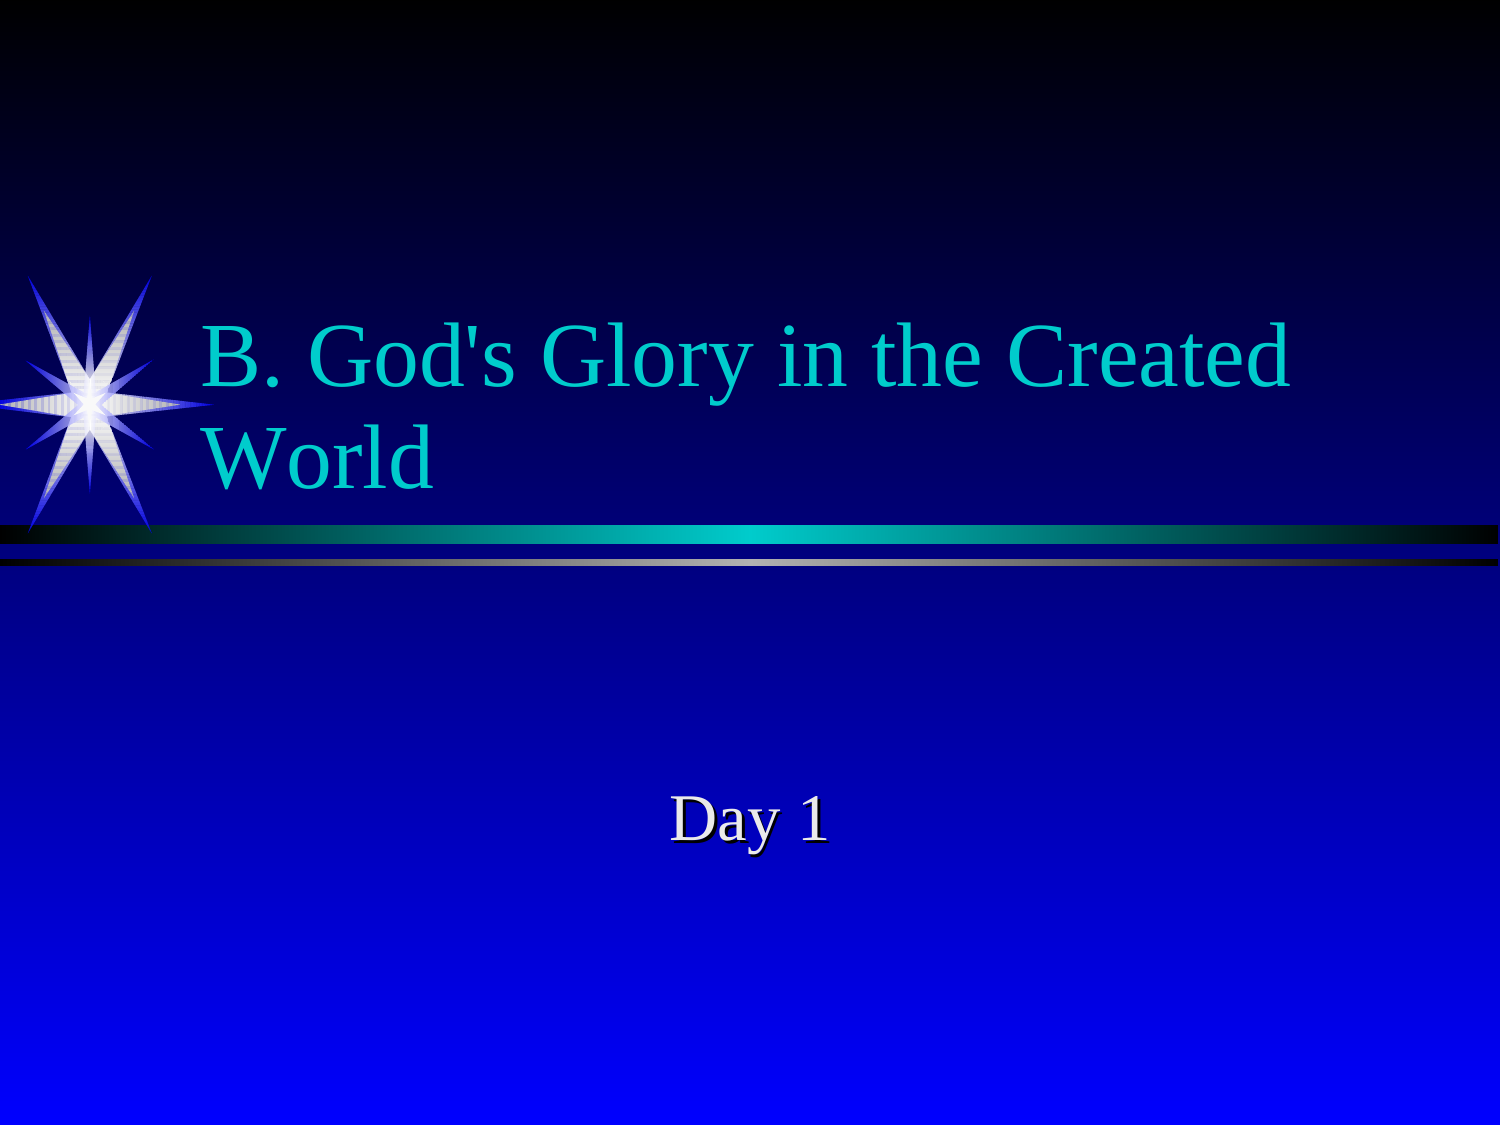

# B. God's Glory in the Created World
Day 1